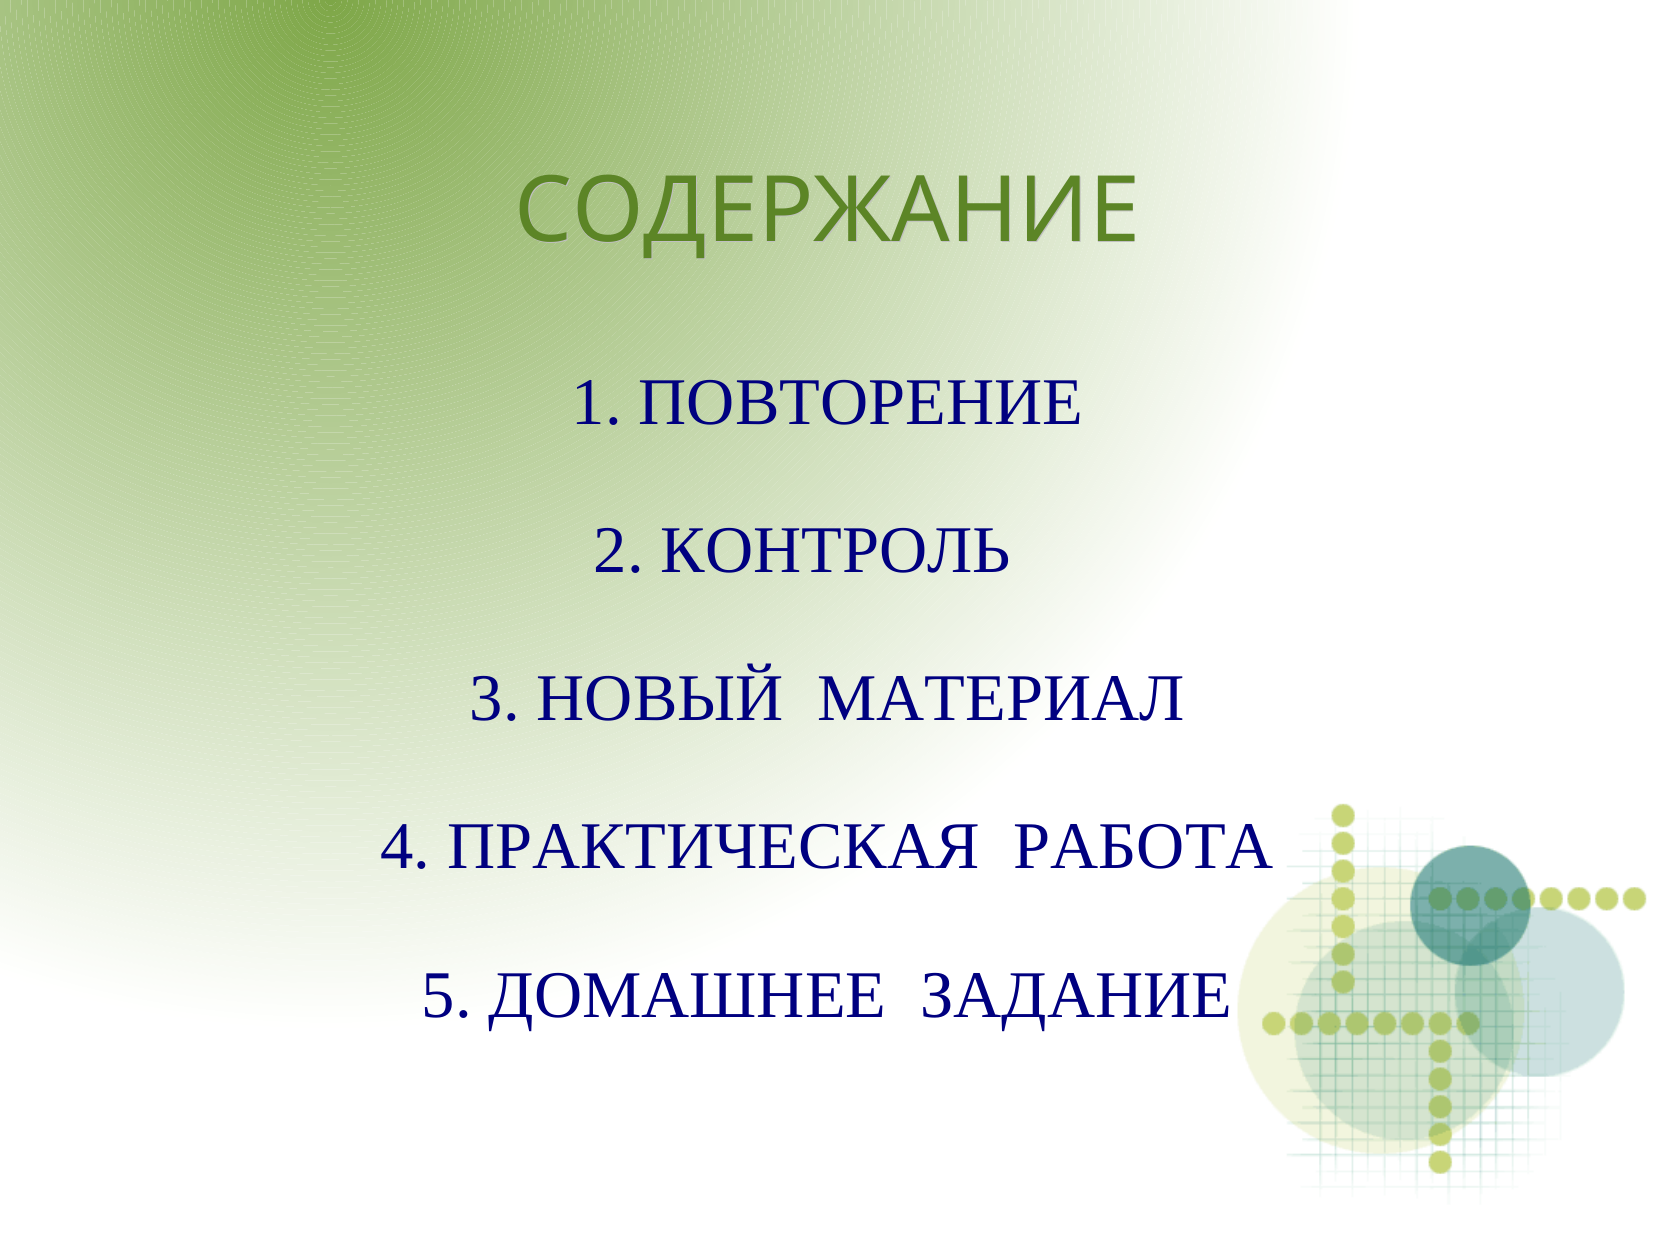

# СОДЕРЖАНИЕ
1. ПОВТОРЕНИЕ
2. КОНТРОЛЬ
3. НОВЫЙ МАТЕРИАЛ
4. ПРАКТИЧЕСКАЯ РАБОТА
5. ДОМАШНЕЕ ЗАДАНИЕ